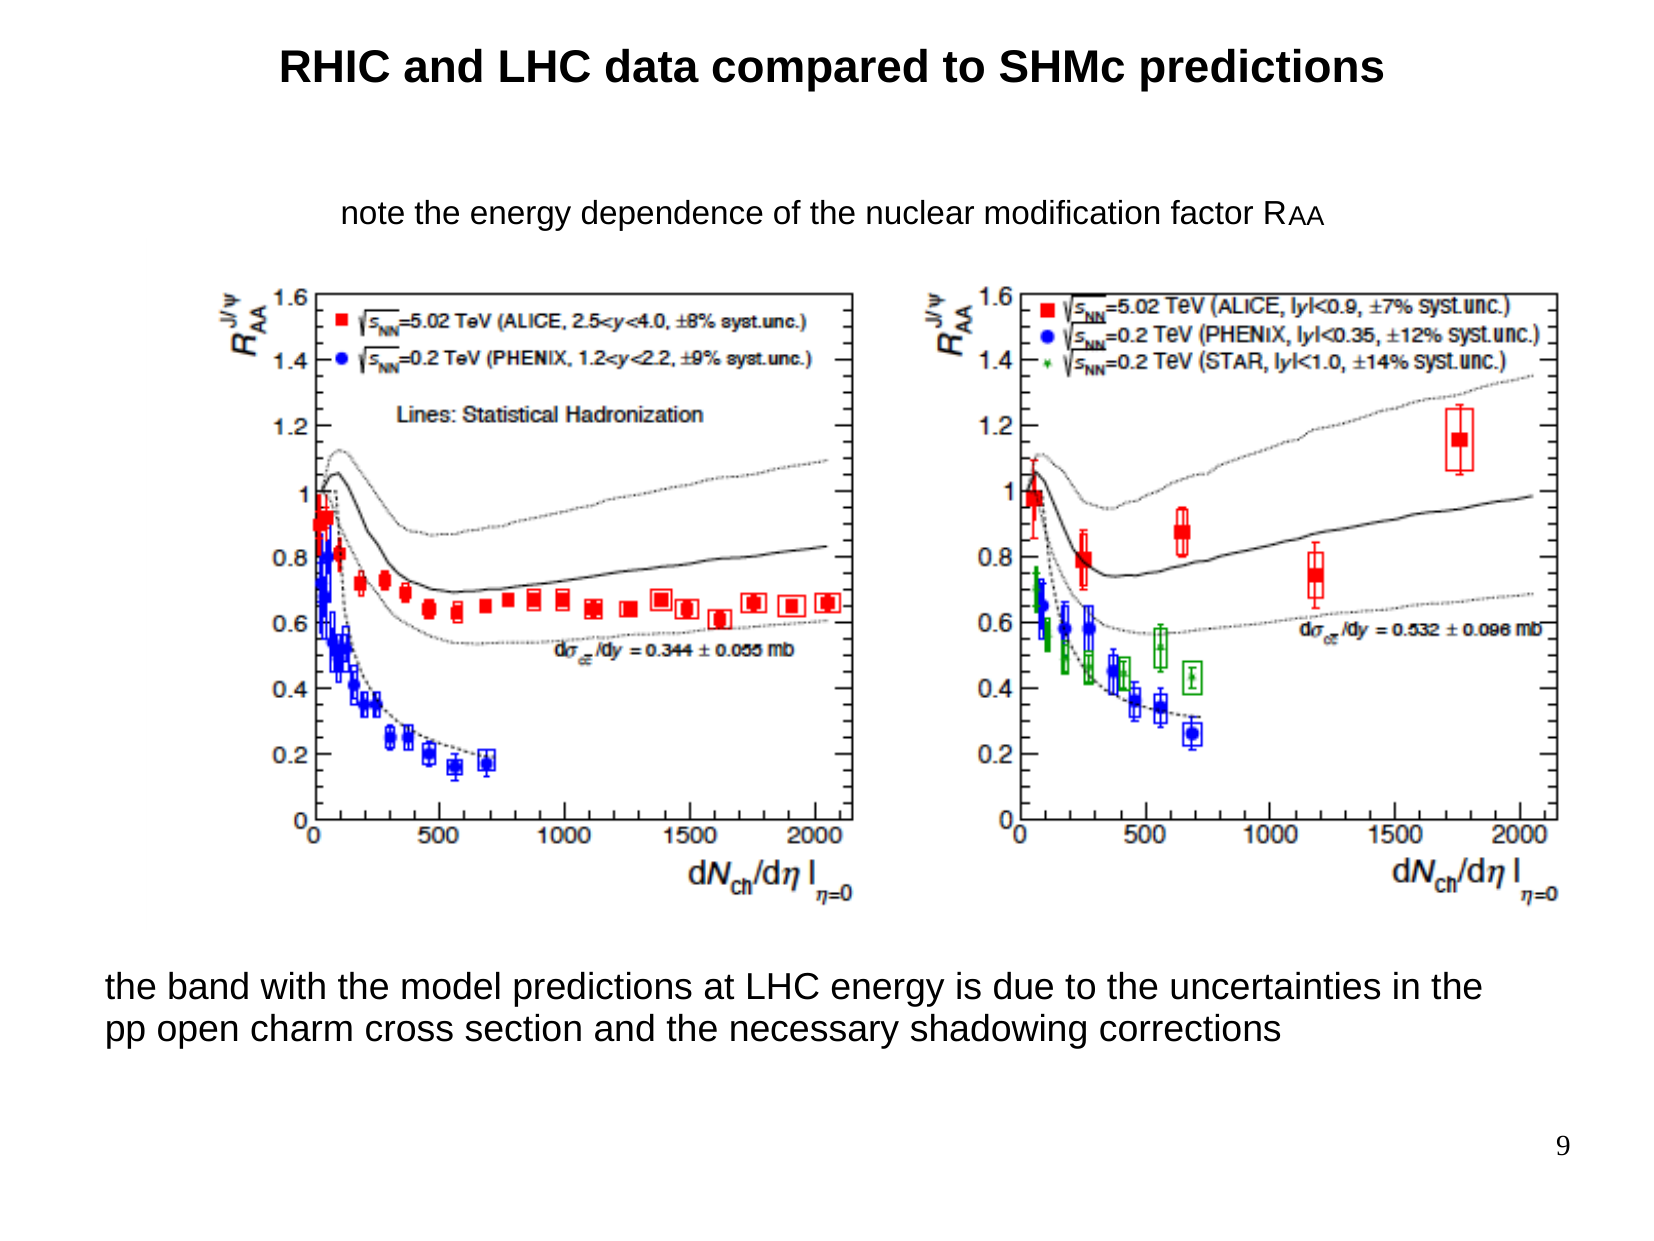

RHIC and LHC data compared to SHMc predictions
note the energy dependence of the nuclear modification factor RAA
the band with the model predictions at LHC energy is due to the uncertainties in the pp open charm cross section and the necessary shadowing corrections
9